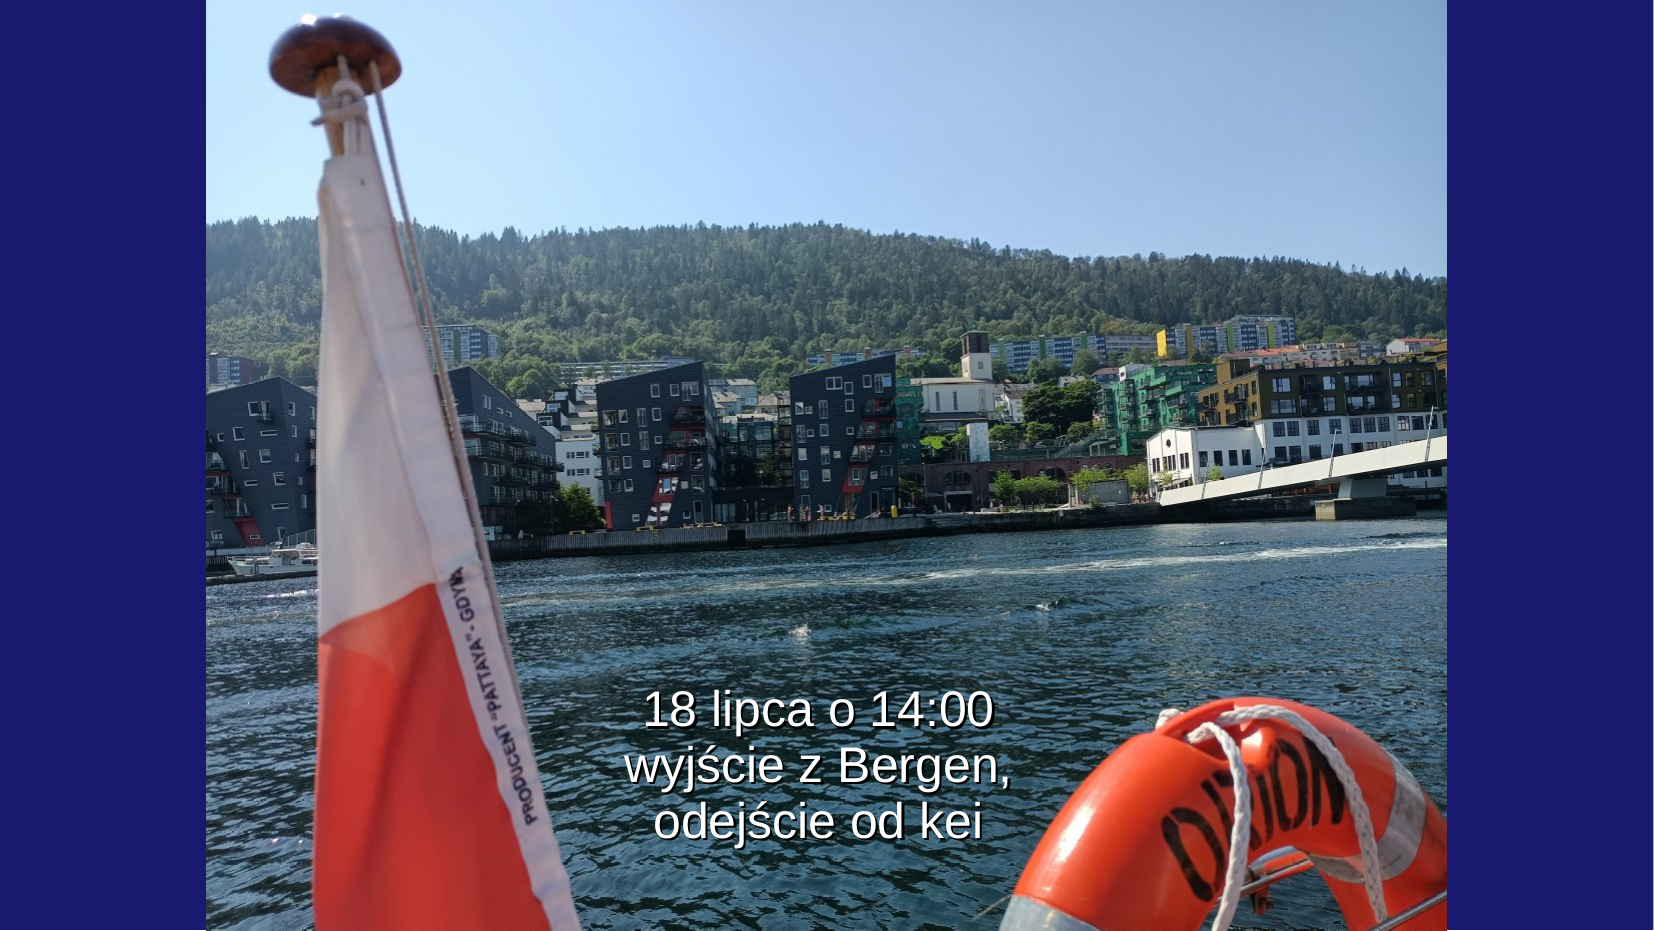

#
18 lipca o 14:00
wyjście z Bergen,
odejście od kei